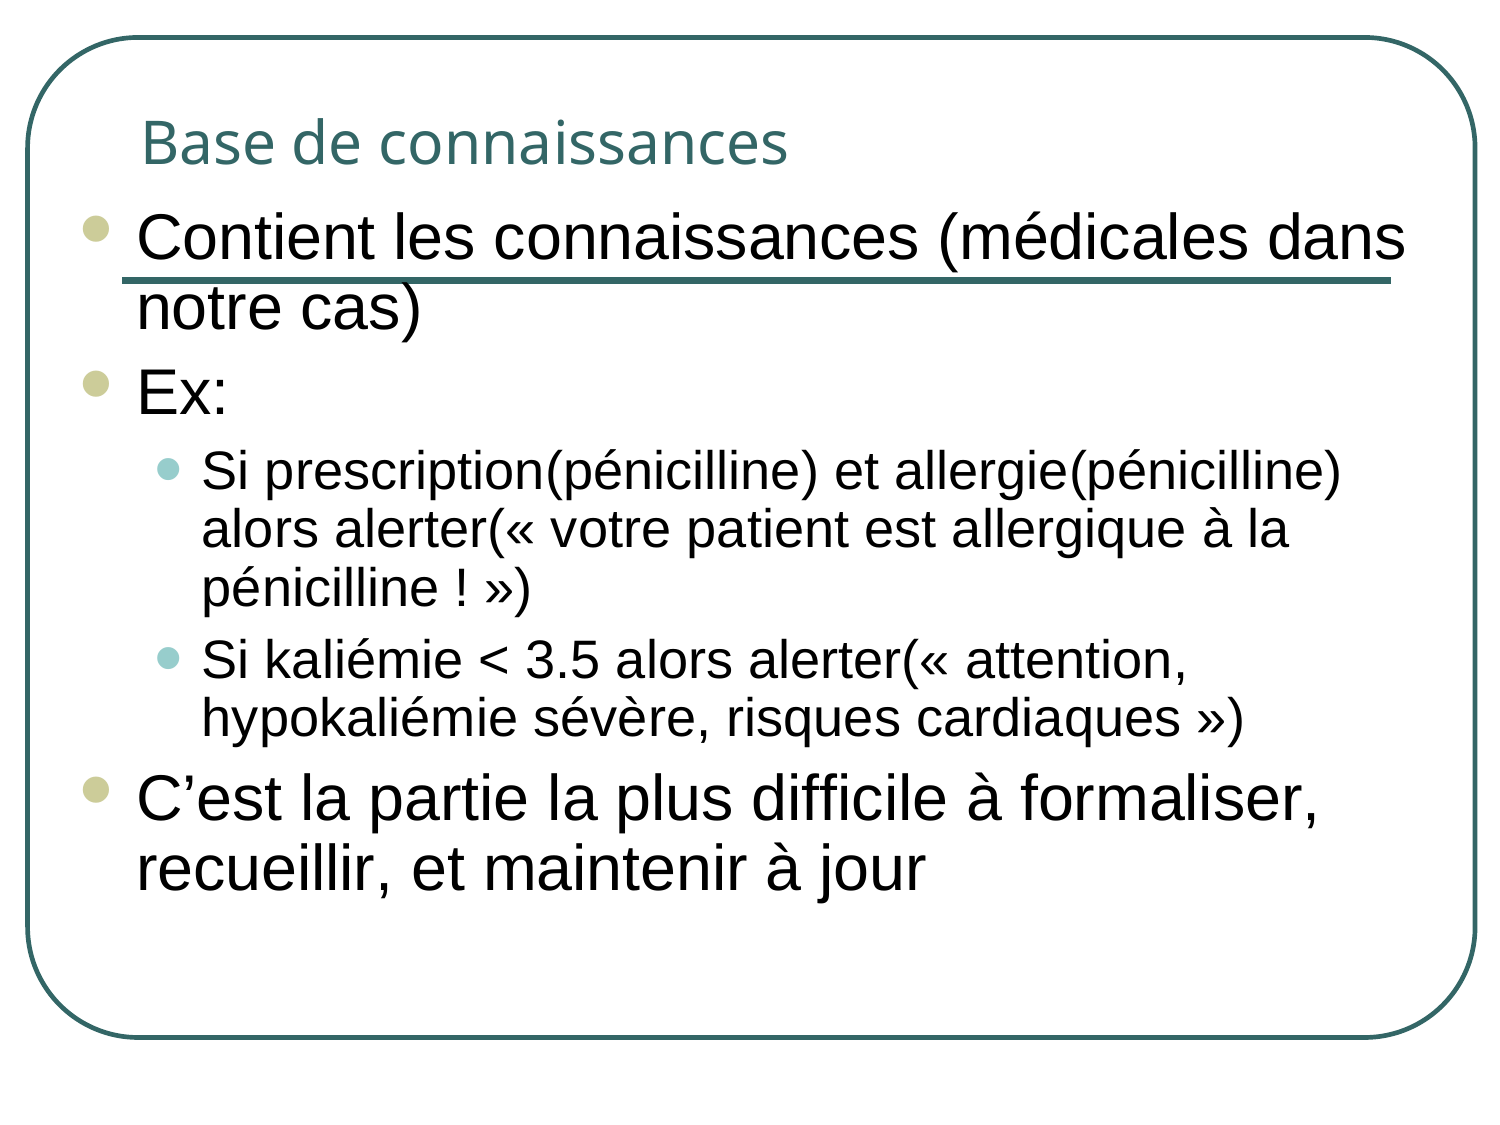

# Base de connaissances
Contient les connaissances (médicales dans notre cas)
Ex:
Si prescription(pénicilline) et allergie(pénicilline) alors alerter(« votre patient est allergique à la pénicilline ! »)
Si kaliémie < 3.5 alors alerter(« attention, hypokaliémie sévère, risques cardiaques »)
C’est la partie la plus difficile à formaliser, recueillir, et maintenir à jour